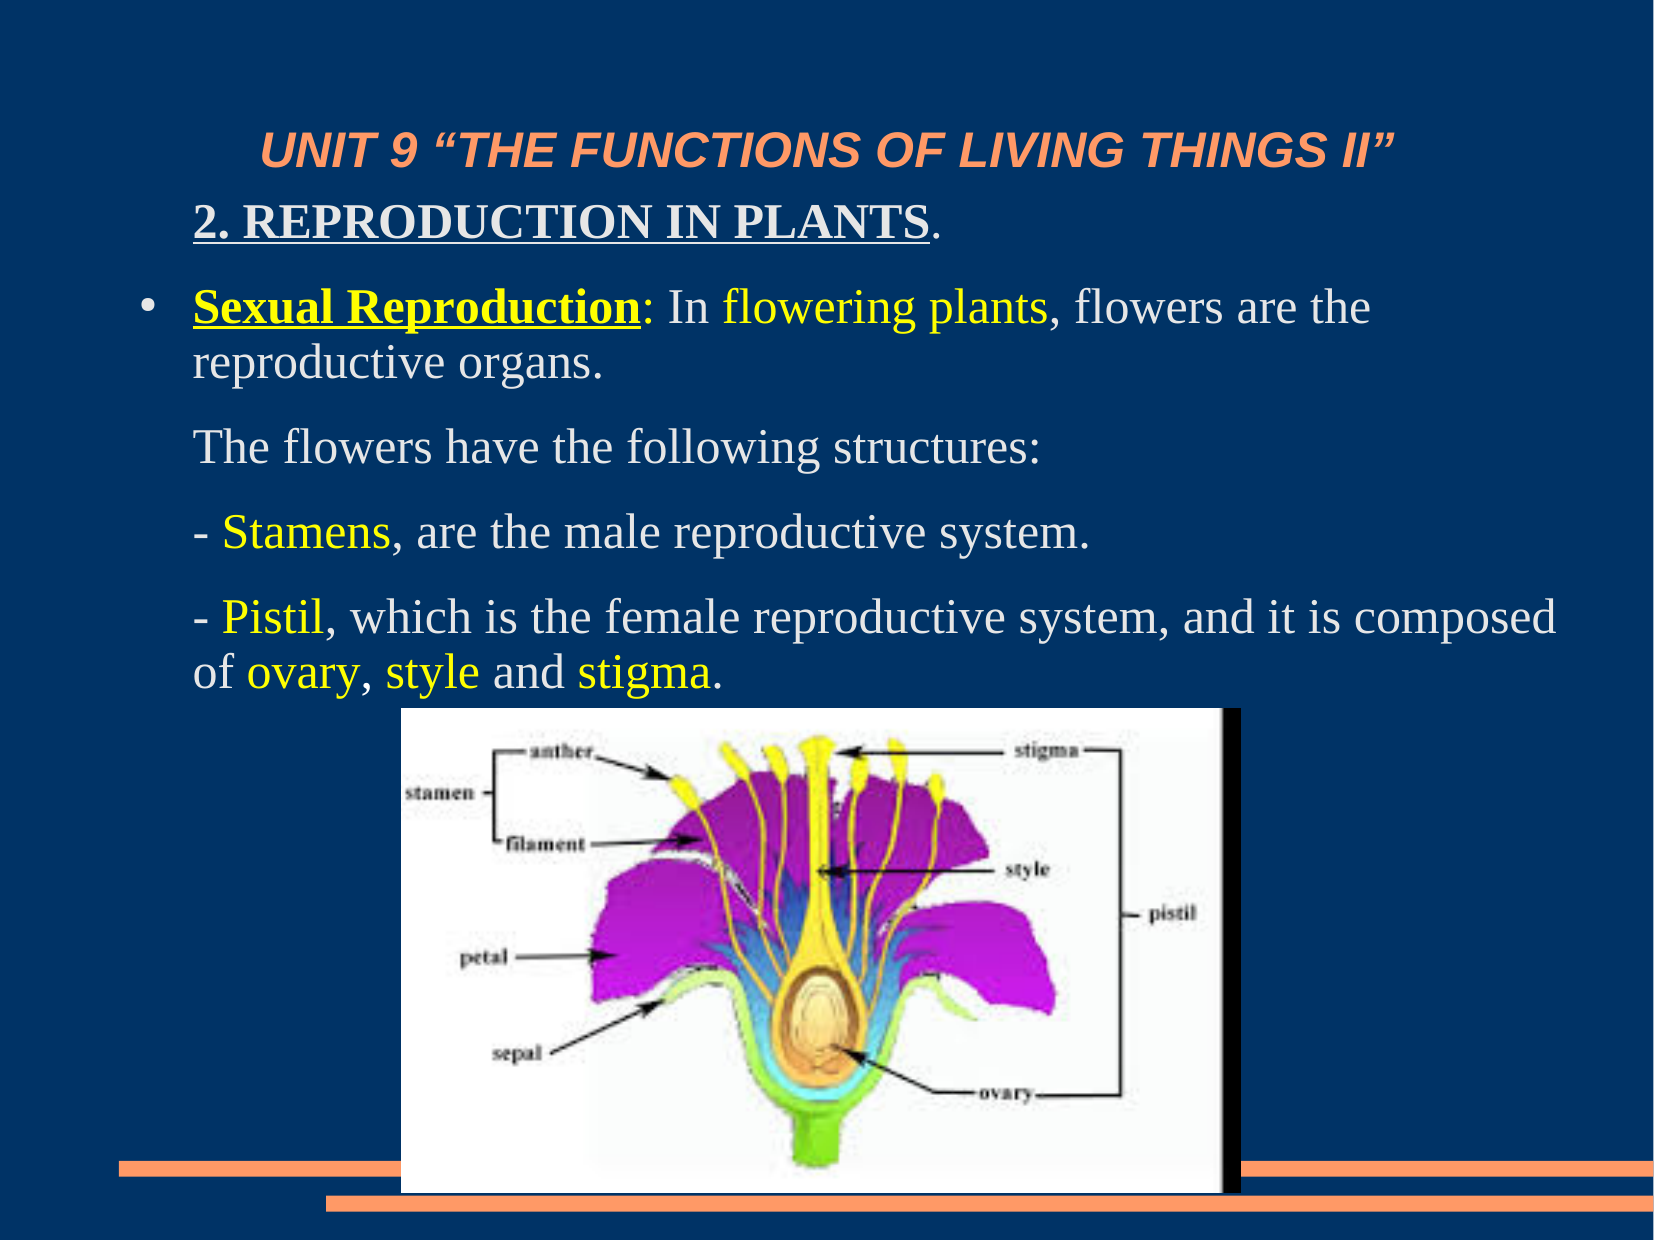

# UNIT 9 “THE FUNCTIONS OF LIVING THINGS II”
2. REPRODUCTION IN PLANTS.
Sexual Reproduction: In flowering plants, flowers are the reproductive organs.
The flowers have the following structures:
- Stamens, are the male reproductive system.
- Pistil, which is the female reproductive system, and it is composed of ovary, style and stigma.